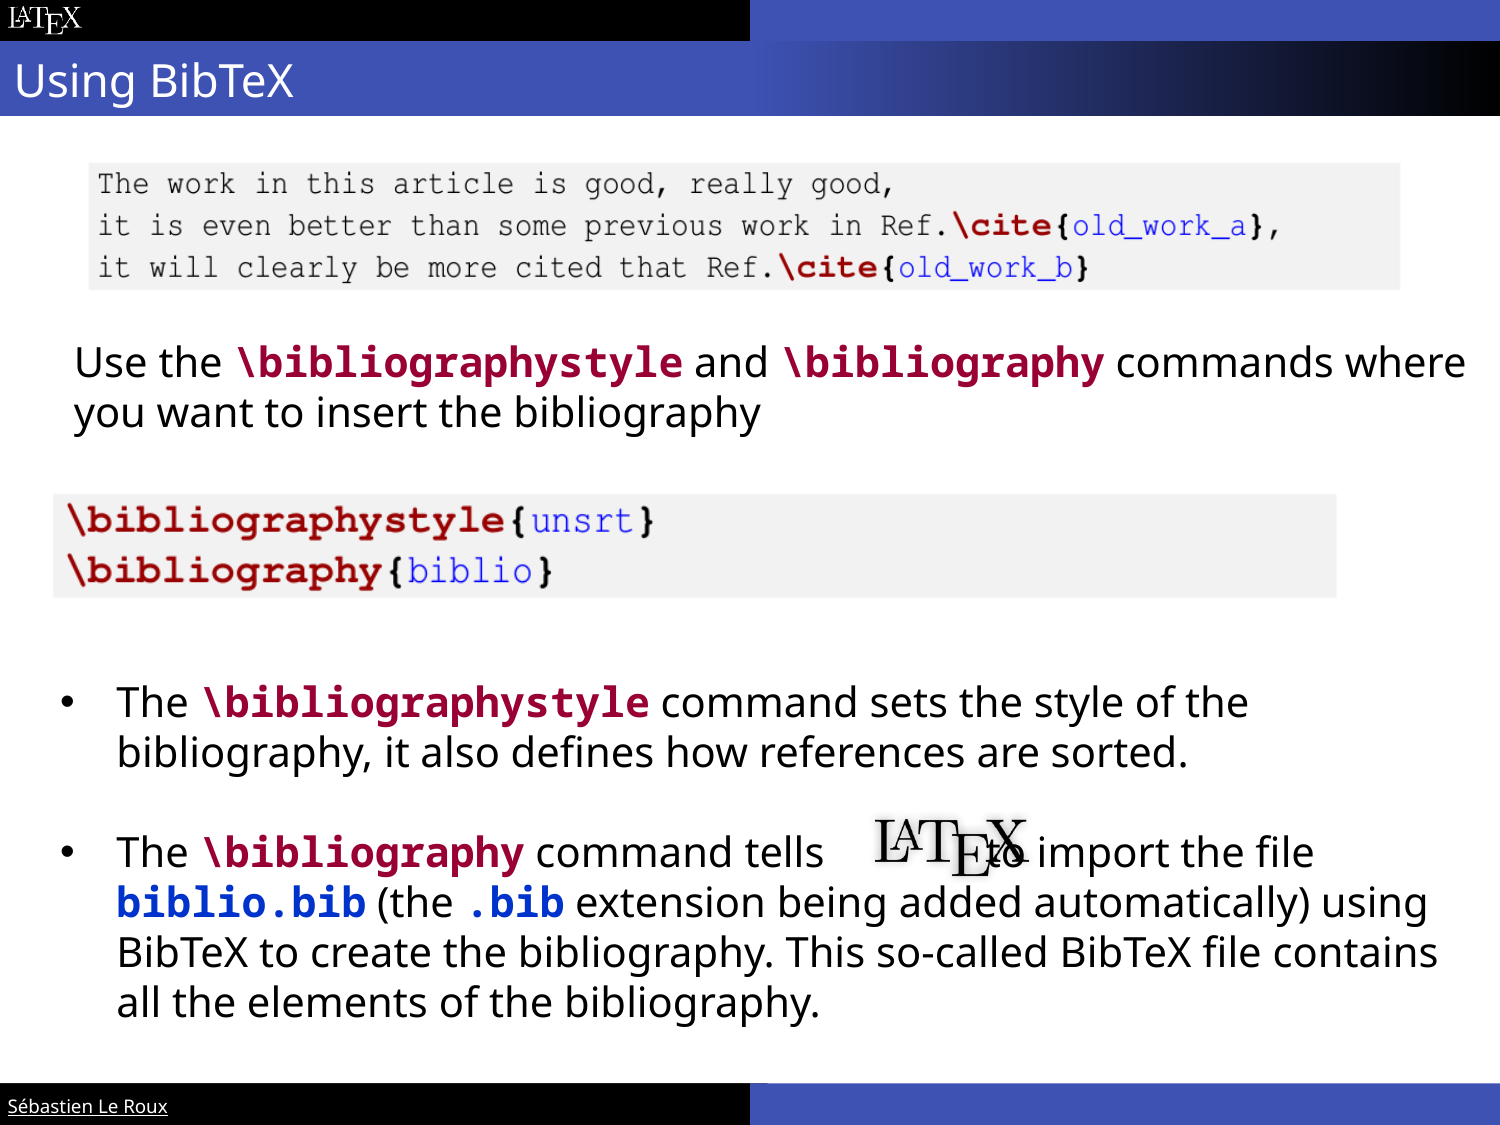

# Using BibTeX
Use the \bibliographystyle and \bibliography commands where you want to insert the bibliography
The \bibliographystyle command sets the style of the bibliography, it also defines how references are sorted.
The \bibliography command tells to import the file biblio.bib (the .bib extension being added automatically) using BibTeX to create the bibliography. This so-called BibTeX file contains all the elements of the bibliography.